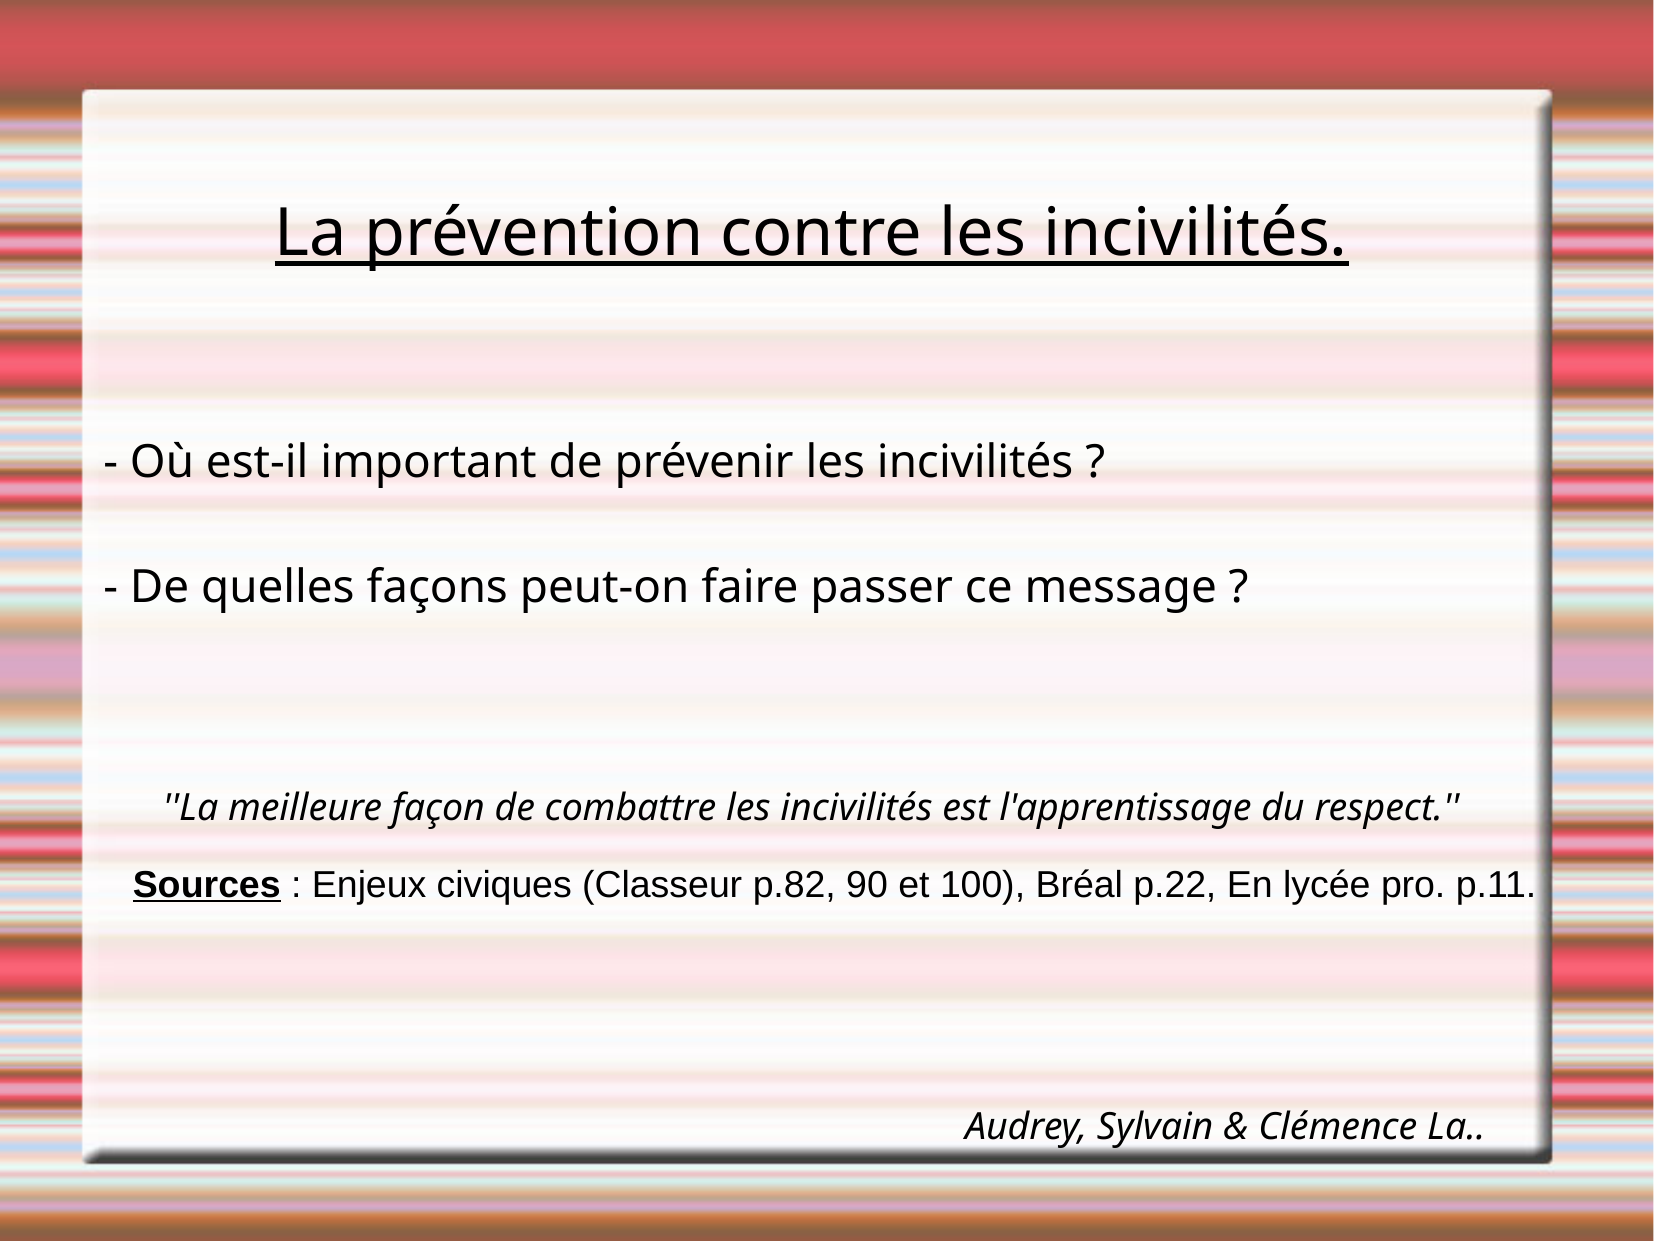

La prévention contre les incivilités.
- Où est-il important de prévenir les incivilités ?
- De quelles façons peut-on faire passer ce message ?
''La meilleure façon de combattre les incivilités est l'apprentissage du respect.''
Sources : Enjeux civiques (Classeur p.82, 90 et 100), Bréal p.22, En lycée pro. p.11.
Audrey, Sylvain & Clémence La..